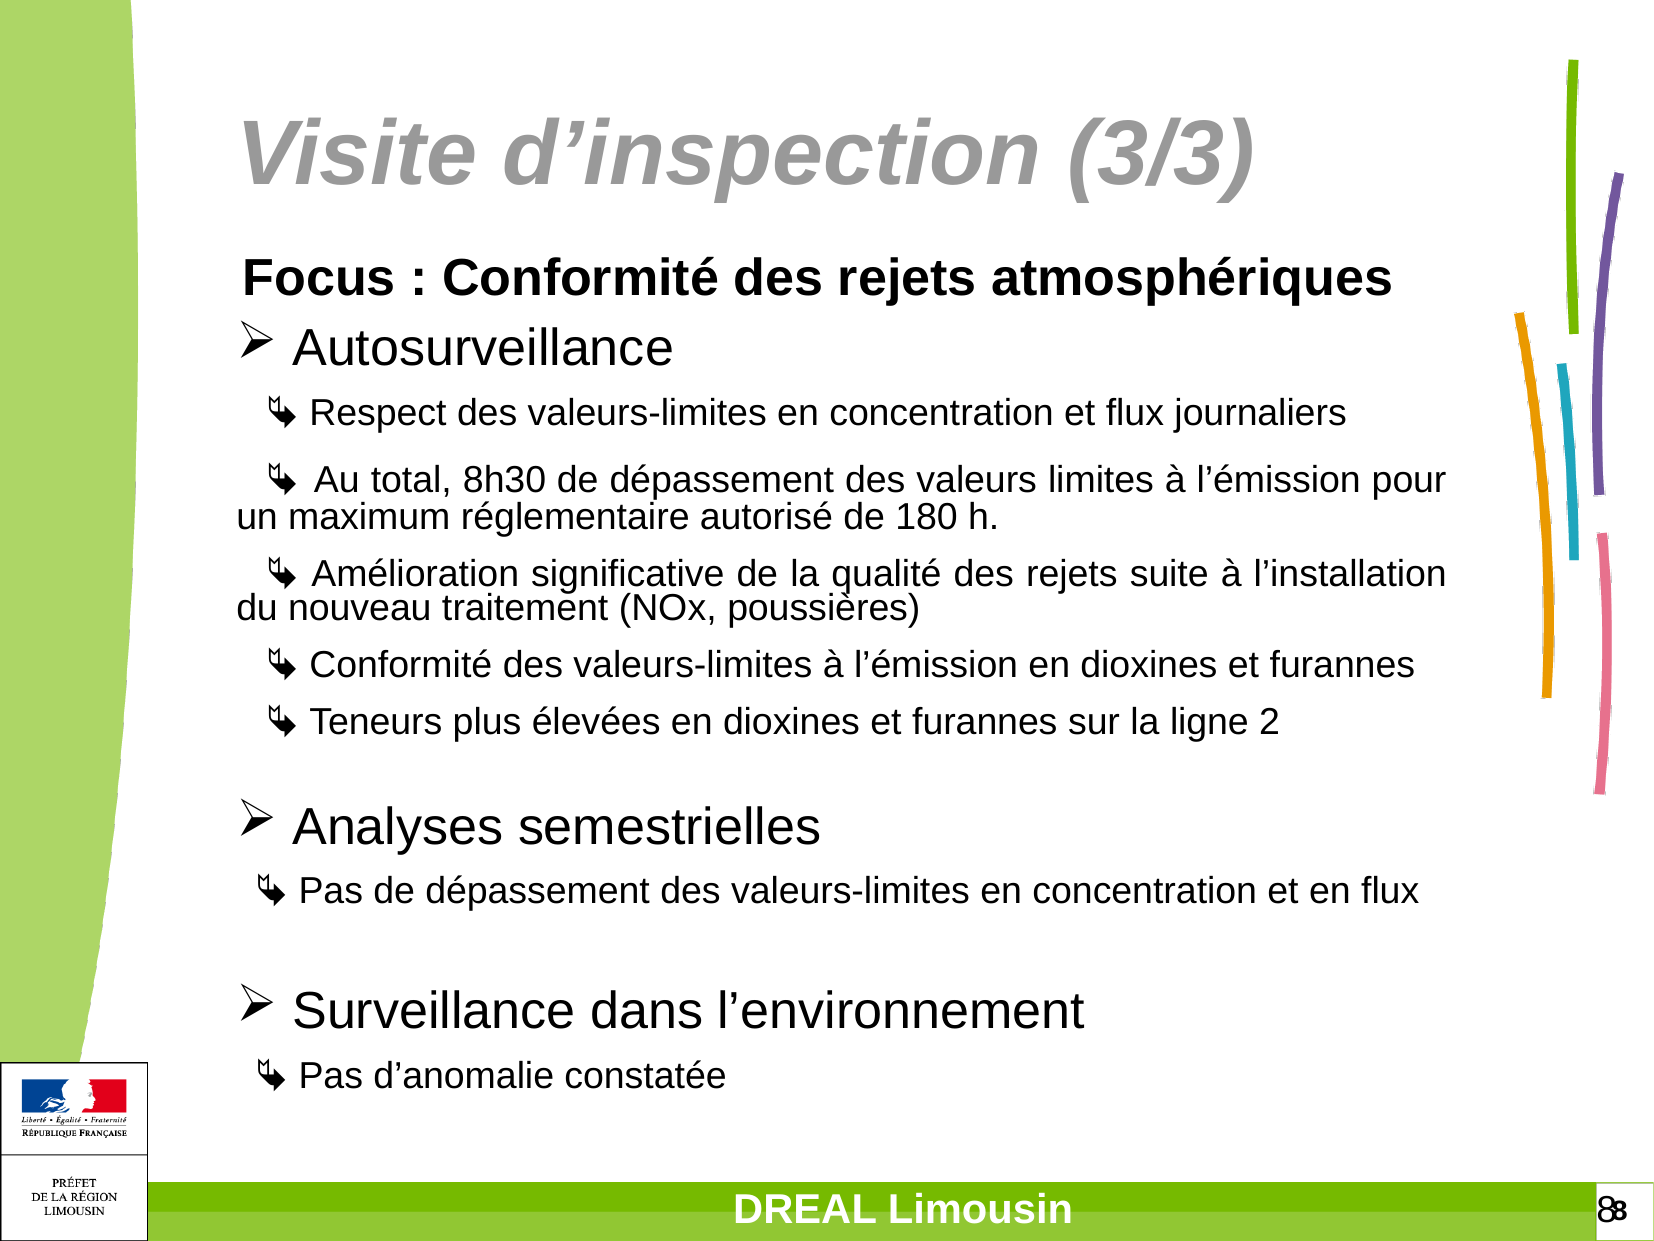

# Visite d’inspection (3/3)
Focus : Conformité des rejets atmosphériques
 Autosurveillance
 Respect des valeurs-limites en concentration et flux journaliers
 Au total, 8h30 de dépassement des valeurs limites à l’émission pour un maximum réglementaire autorisé de 180 h.
 Amélioration significative de la qualité des rejets suite à l’installation du nouveau traitement (NOx, poussières)
 Conformité des valeurs-limites à l’émission en dioxines et furannes
 Teneurs plus élevées en dioxines et furannes sur la ligne 2
 Analyses semestrielles
  Pas de dépassement des valeurs-limites en concentration et en flux
 Surveillance dans l’environnement
  Pas d’anomalie constatée
8
Assemblée générale DREAL lundi 25 mai 2009